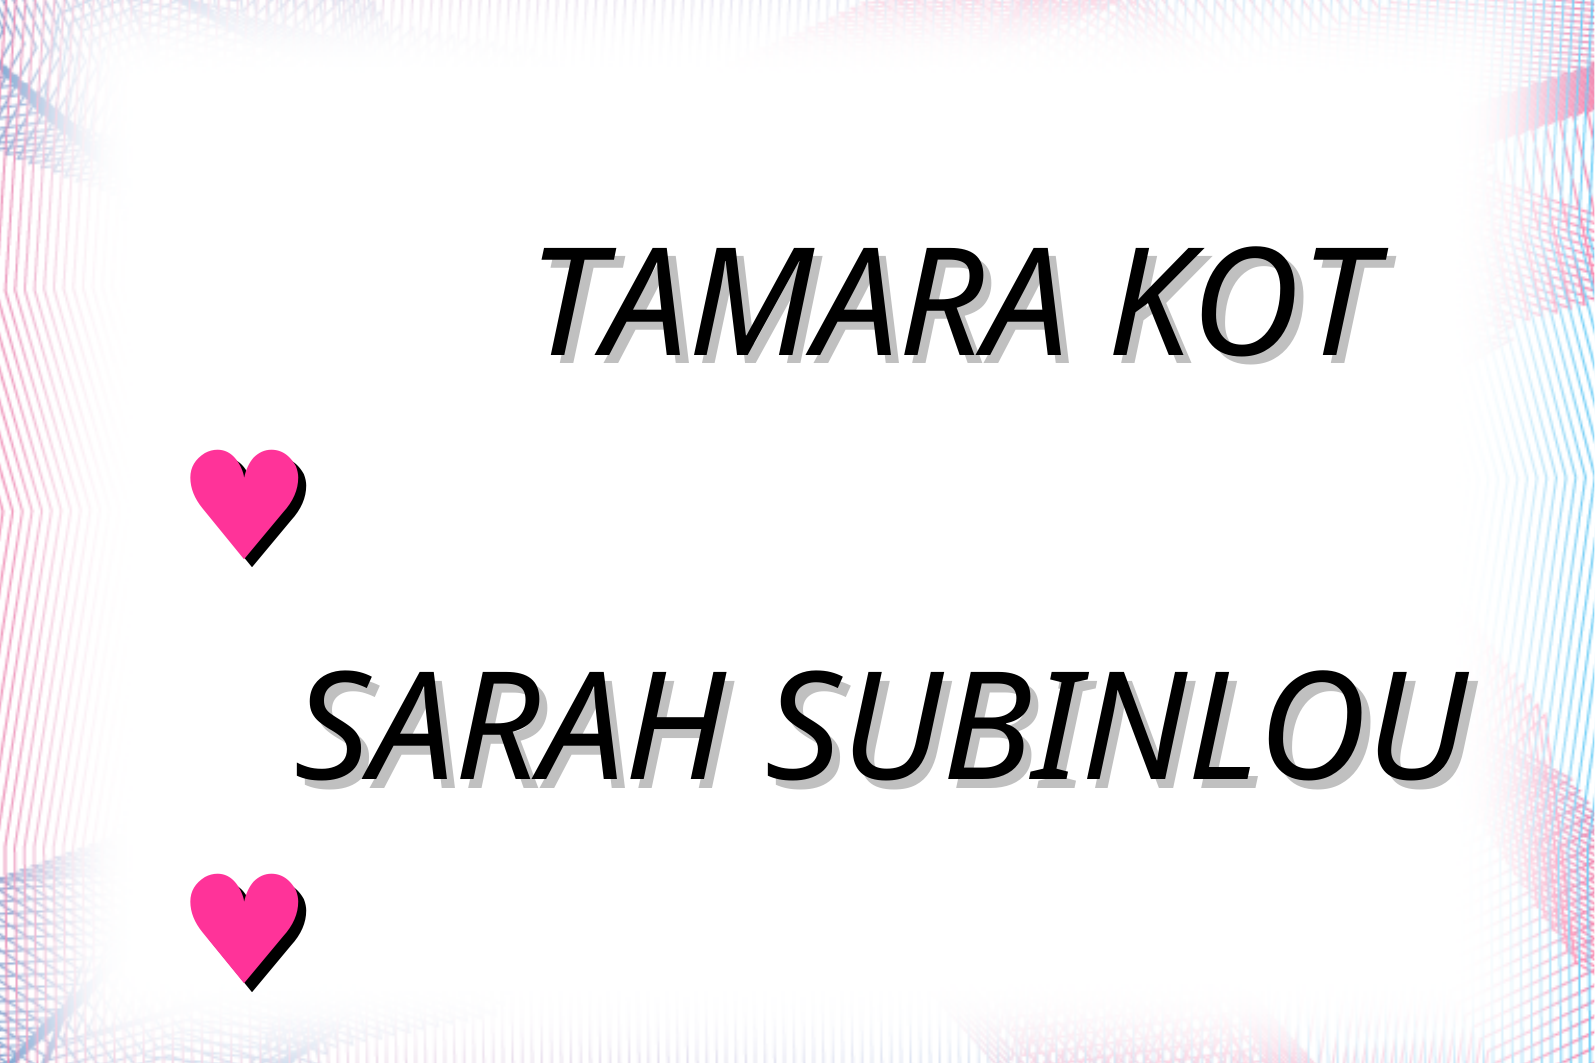

# TAMARA KOT ♥
 SARAH SUBINLOU ♥